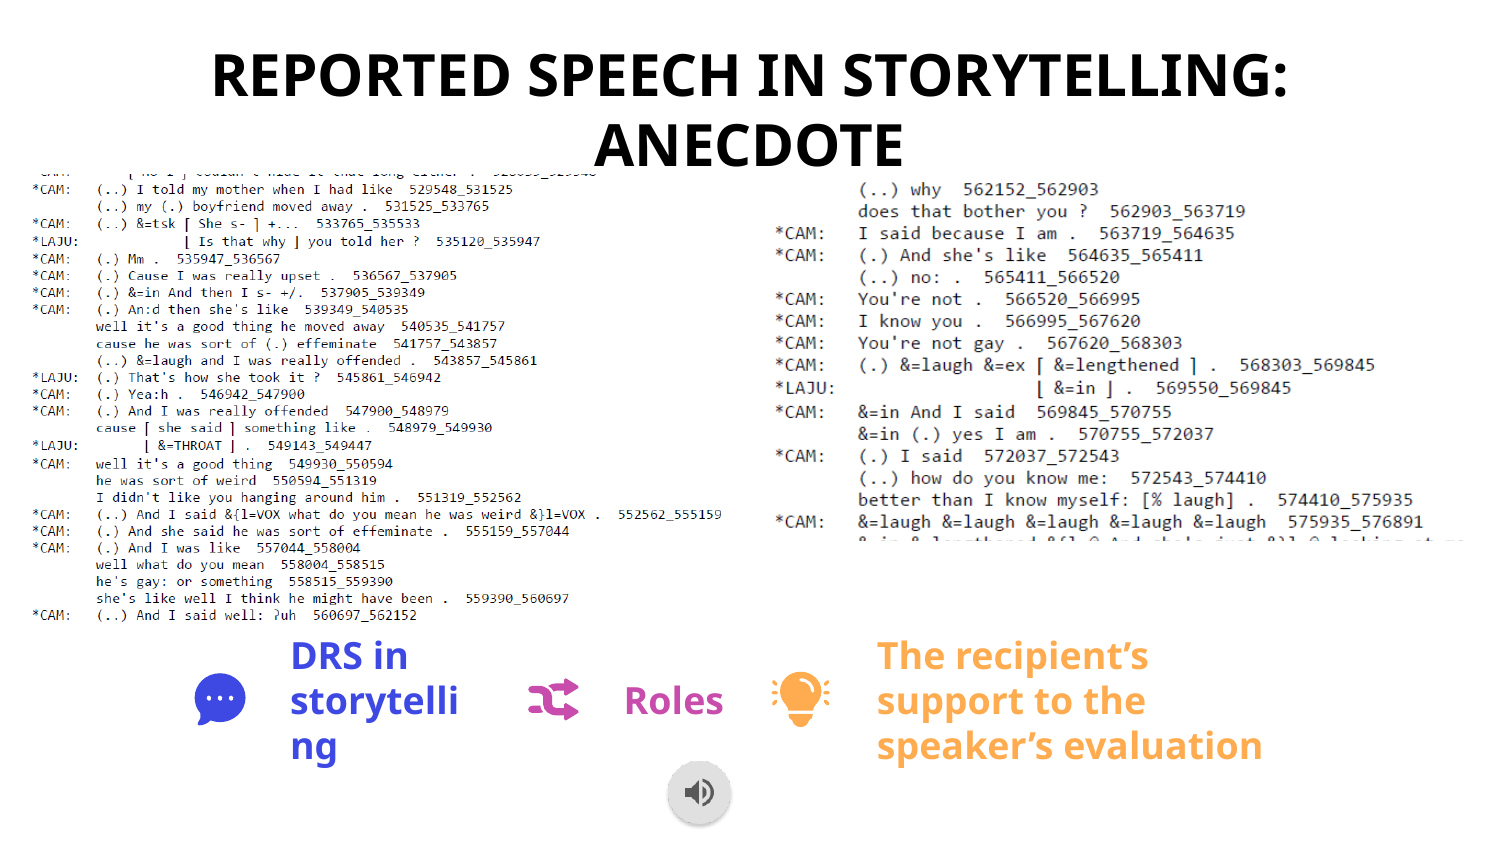

# REPORTED SPEECH IN STORYTELLING: ANECDOTE
DRS in storytelling
Roles
The recipient’s support to the speaker’s evaluation